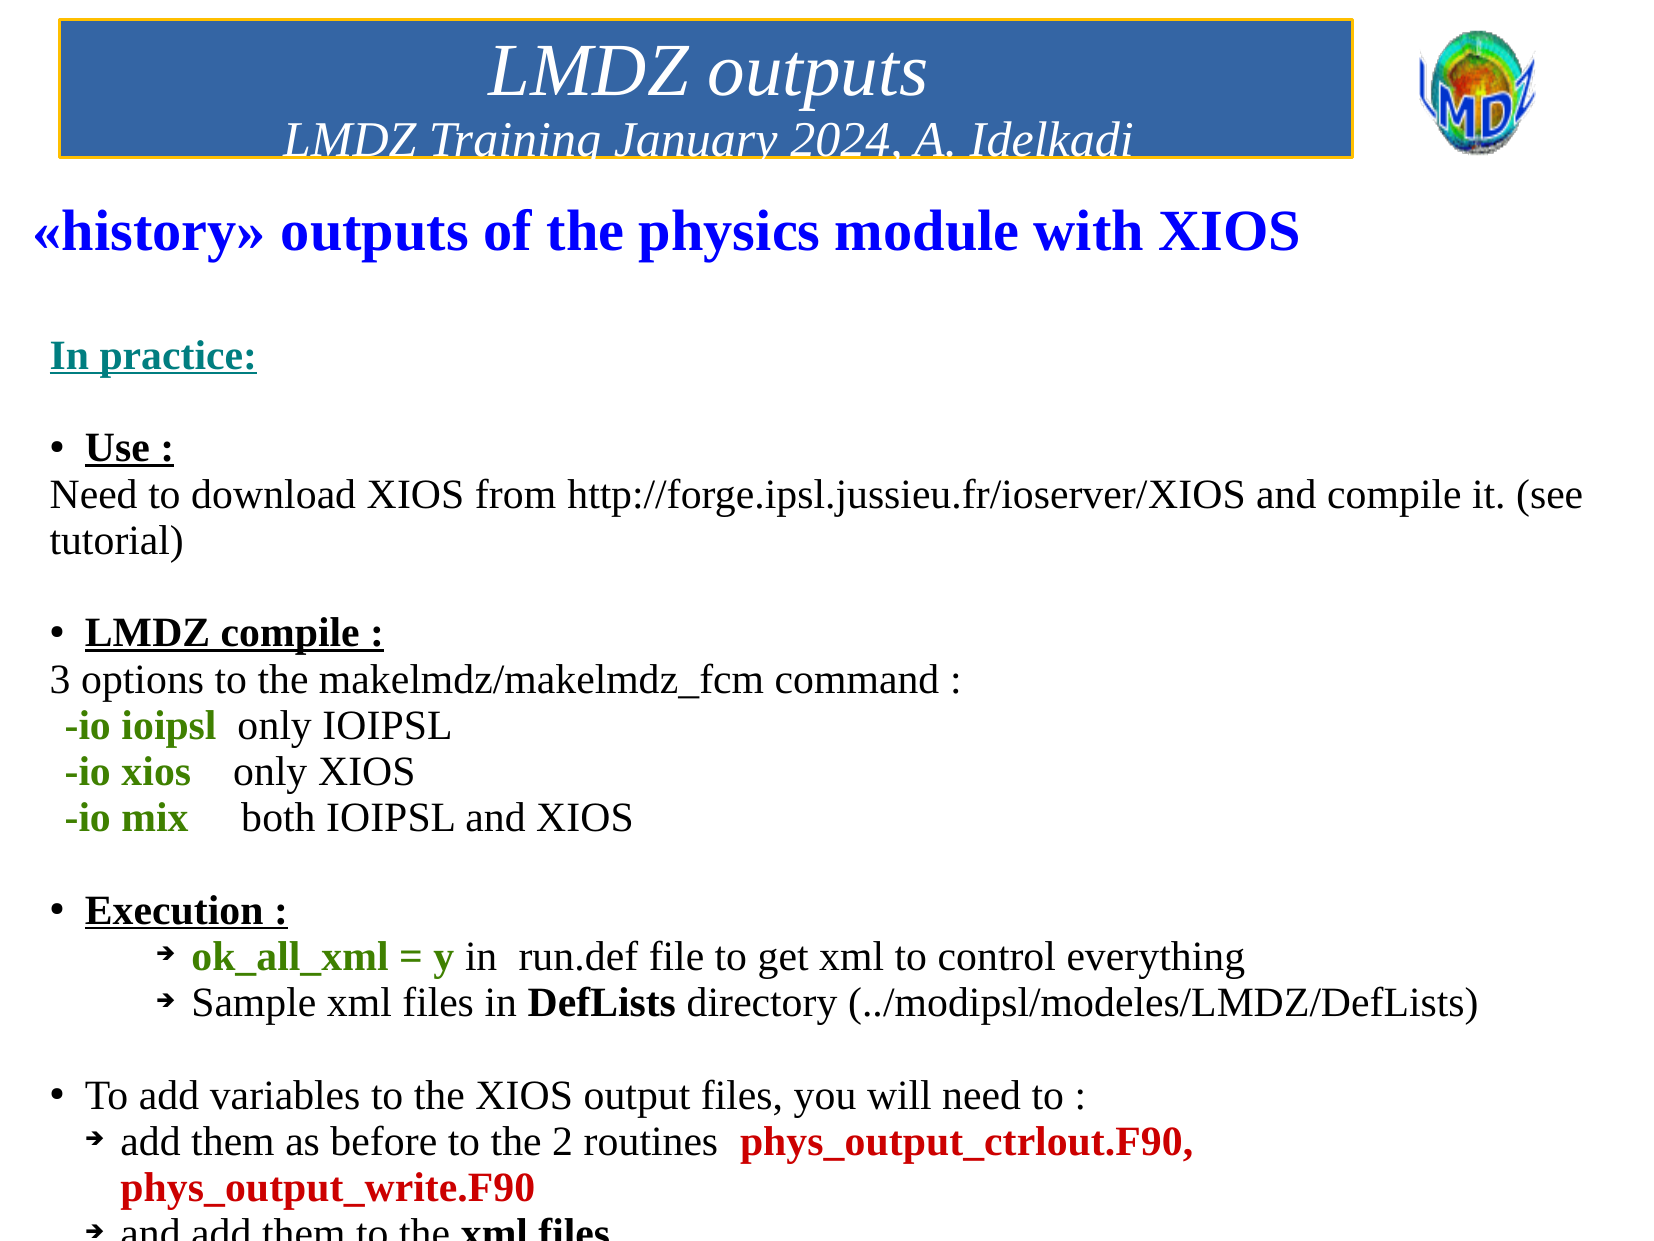

LMDZ outputs
LMDZ Training January 2024, A. Idelkadi
«history» outputs of the physics module with XIOS
In practice:
Use :
Need to download XIOS from http://forge.ipsl.jussieu.fr/ioserver/XIOS and compile it. (see tutorial)
LMDZ compile :
3 options to the makelmdz/makelmdz_fcm command :
-io ioipsl only IOIPSL
-io xios only XIOS
-io mix both IOIPSL and XIOS
Execution :
ok_all_xml = y in run.def file to get xml to control everything
Sample xml files in DefLists directory (../modipsl/modeles/LMDZ/DefLists)
To add variables to the XIOS output files, you will need to :
add them as before to the 2 routines phys_output_ctrlout.F90, phys_output_write.F90
and add them to the xml files